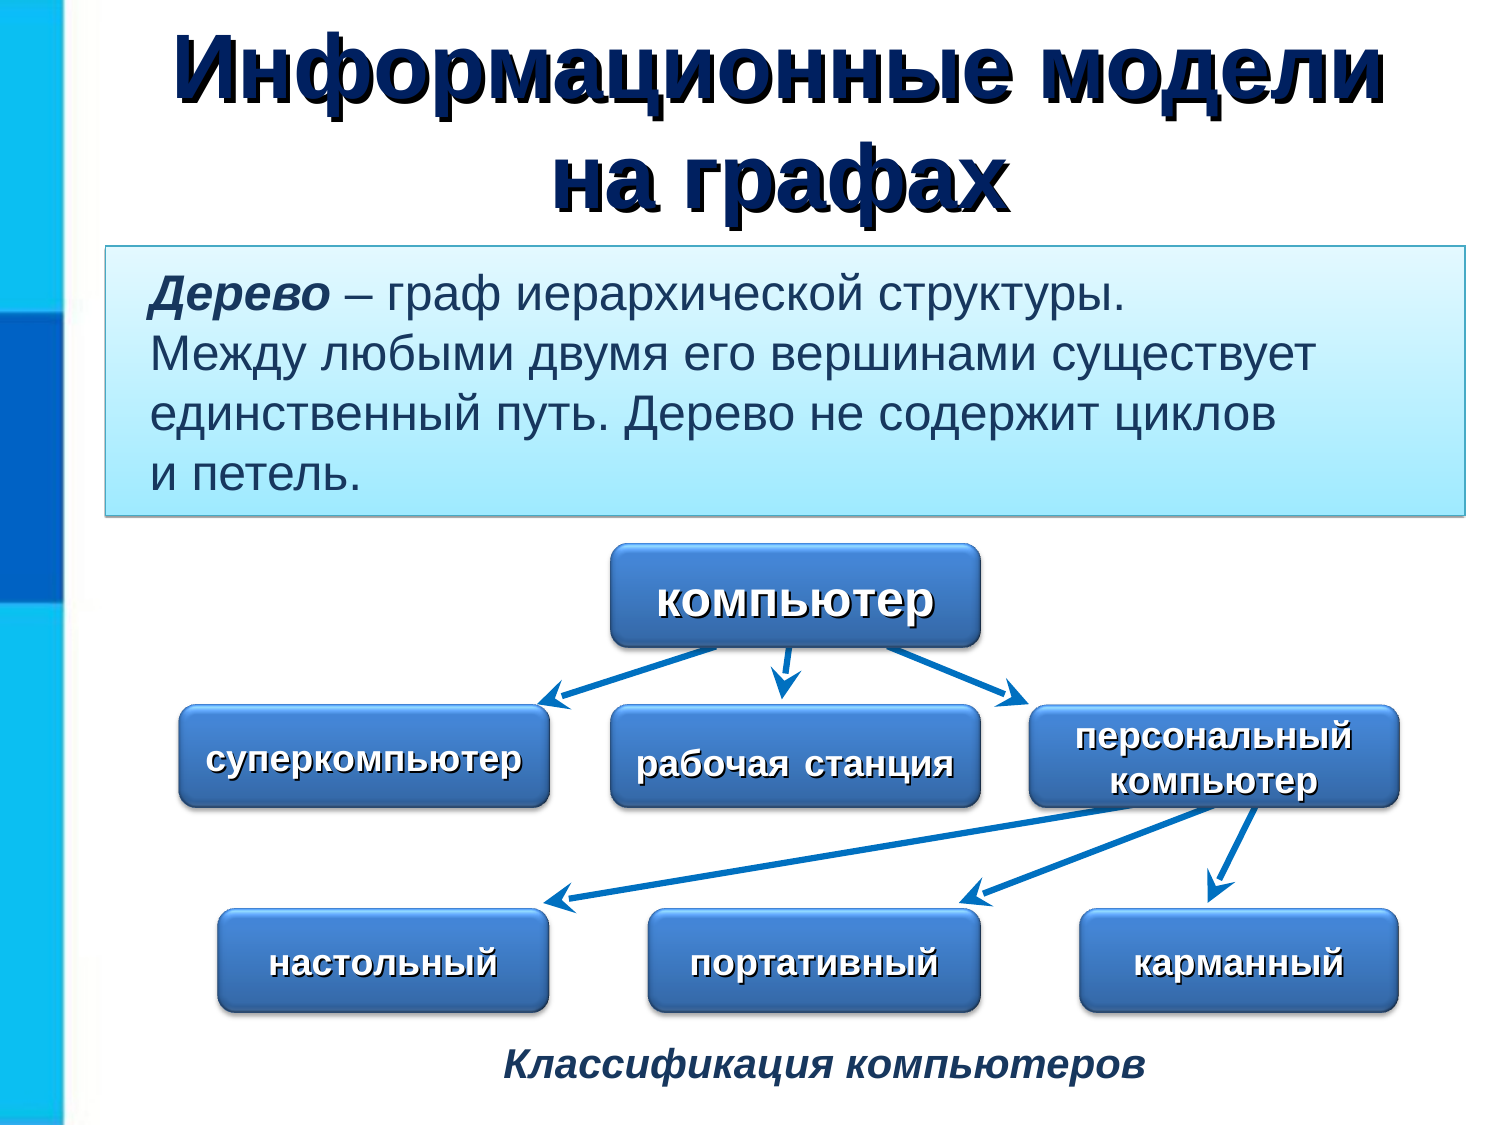

Информационные модели на графах
# Дерево – граф иерархической структуры. Между любыми двумя его вершинами существует единственный путь. Дерево не содержит циклов и петель.
компьютер
персональный
компьютер
суперкомпьютер
рабочая станция
настольный
портативный
карманный
Классификация компьютеров